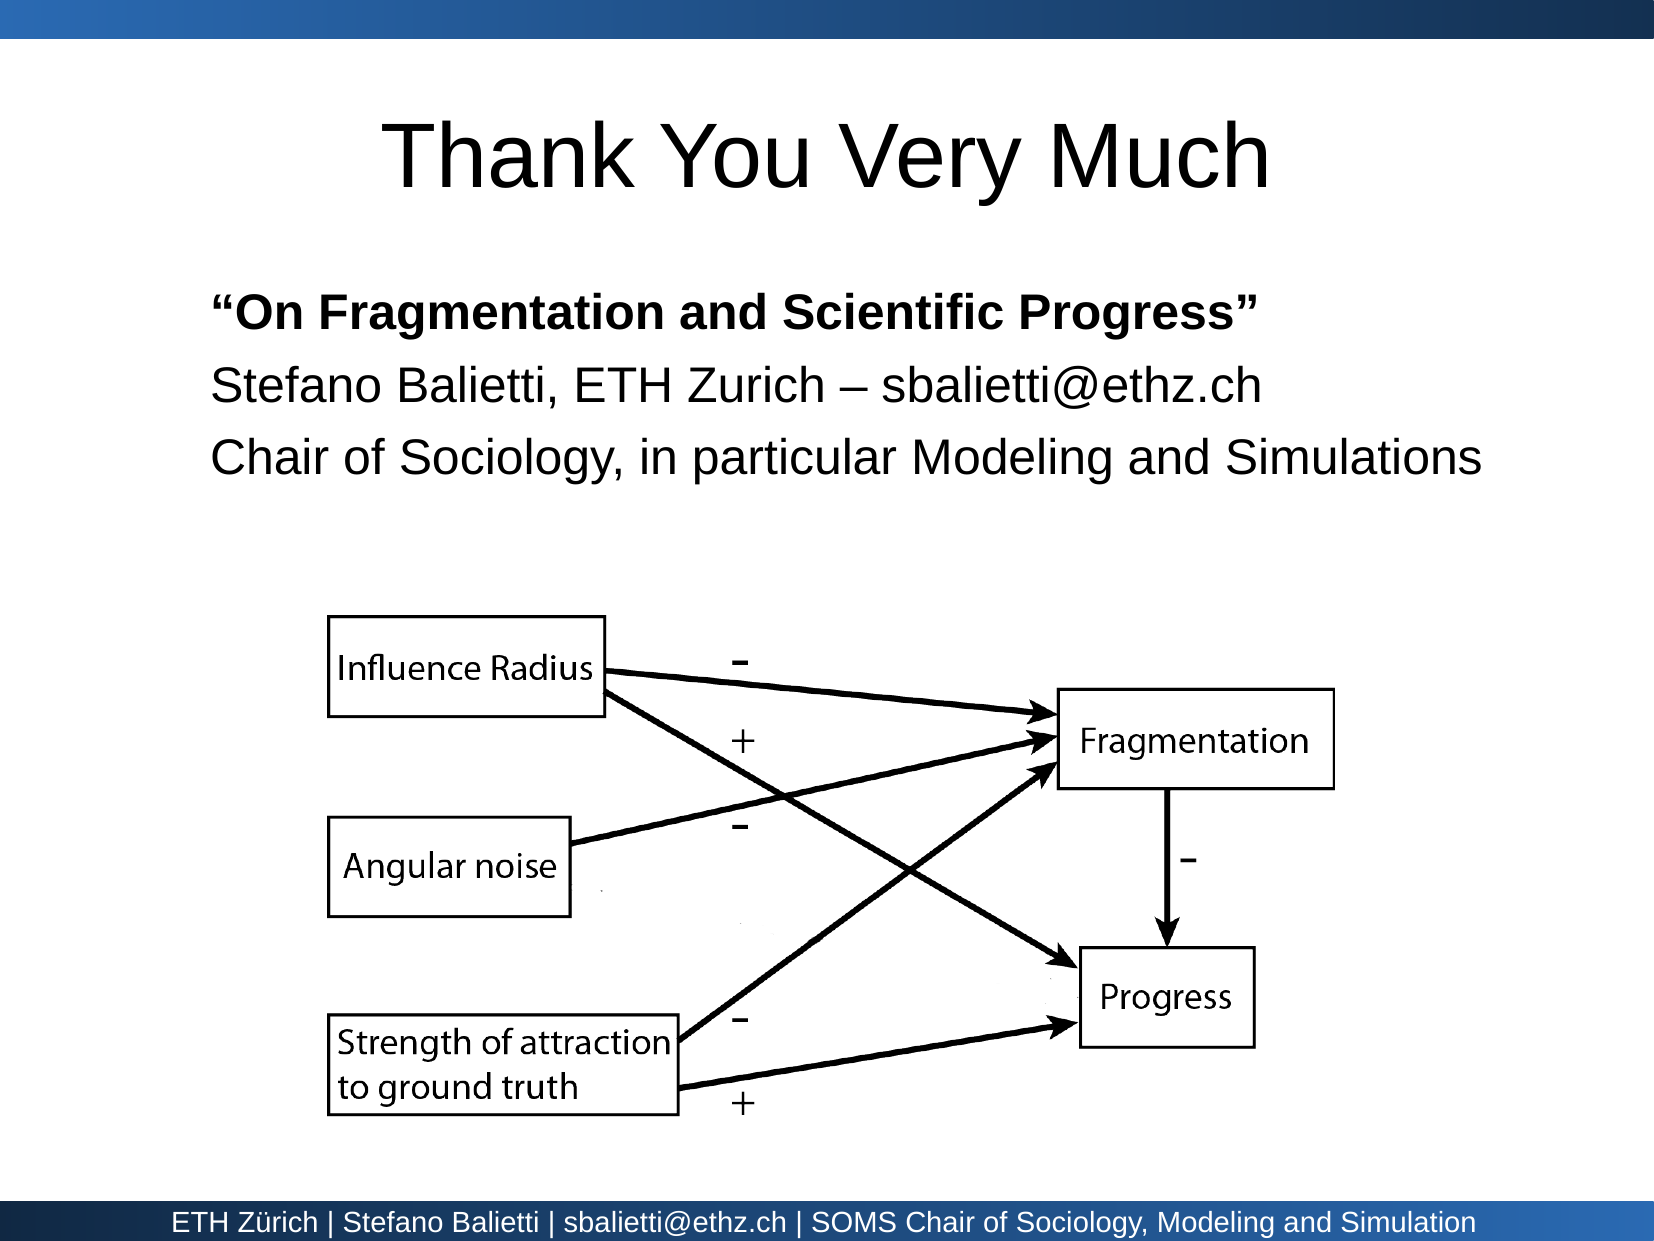

# Thank You Very Much
“On Fragmentation and Scientific Progress”
Stefano Balietti, ETH Zurich – sbalietti@ethz.ch
Chair of Sociology, in particular Modeling and Simulations
 ETH Zürich | Stefano Balietti | sbalietti@ethz.ch | SOMS Chair of Sociology, Modeling and Simulation